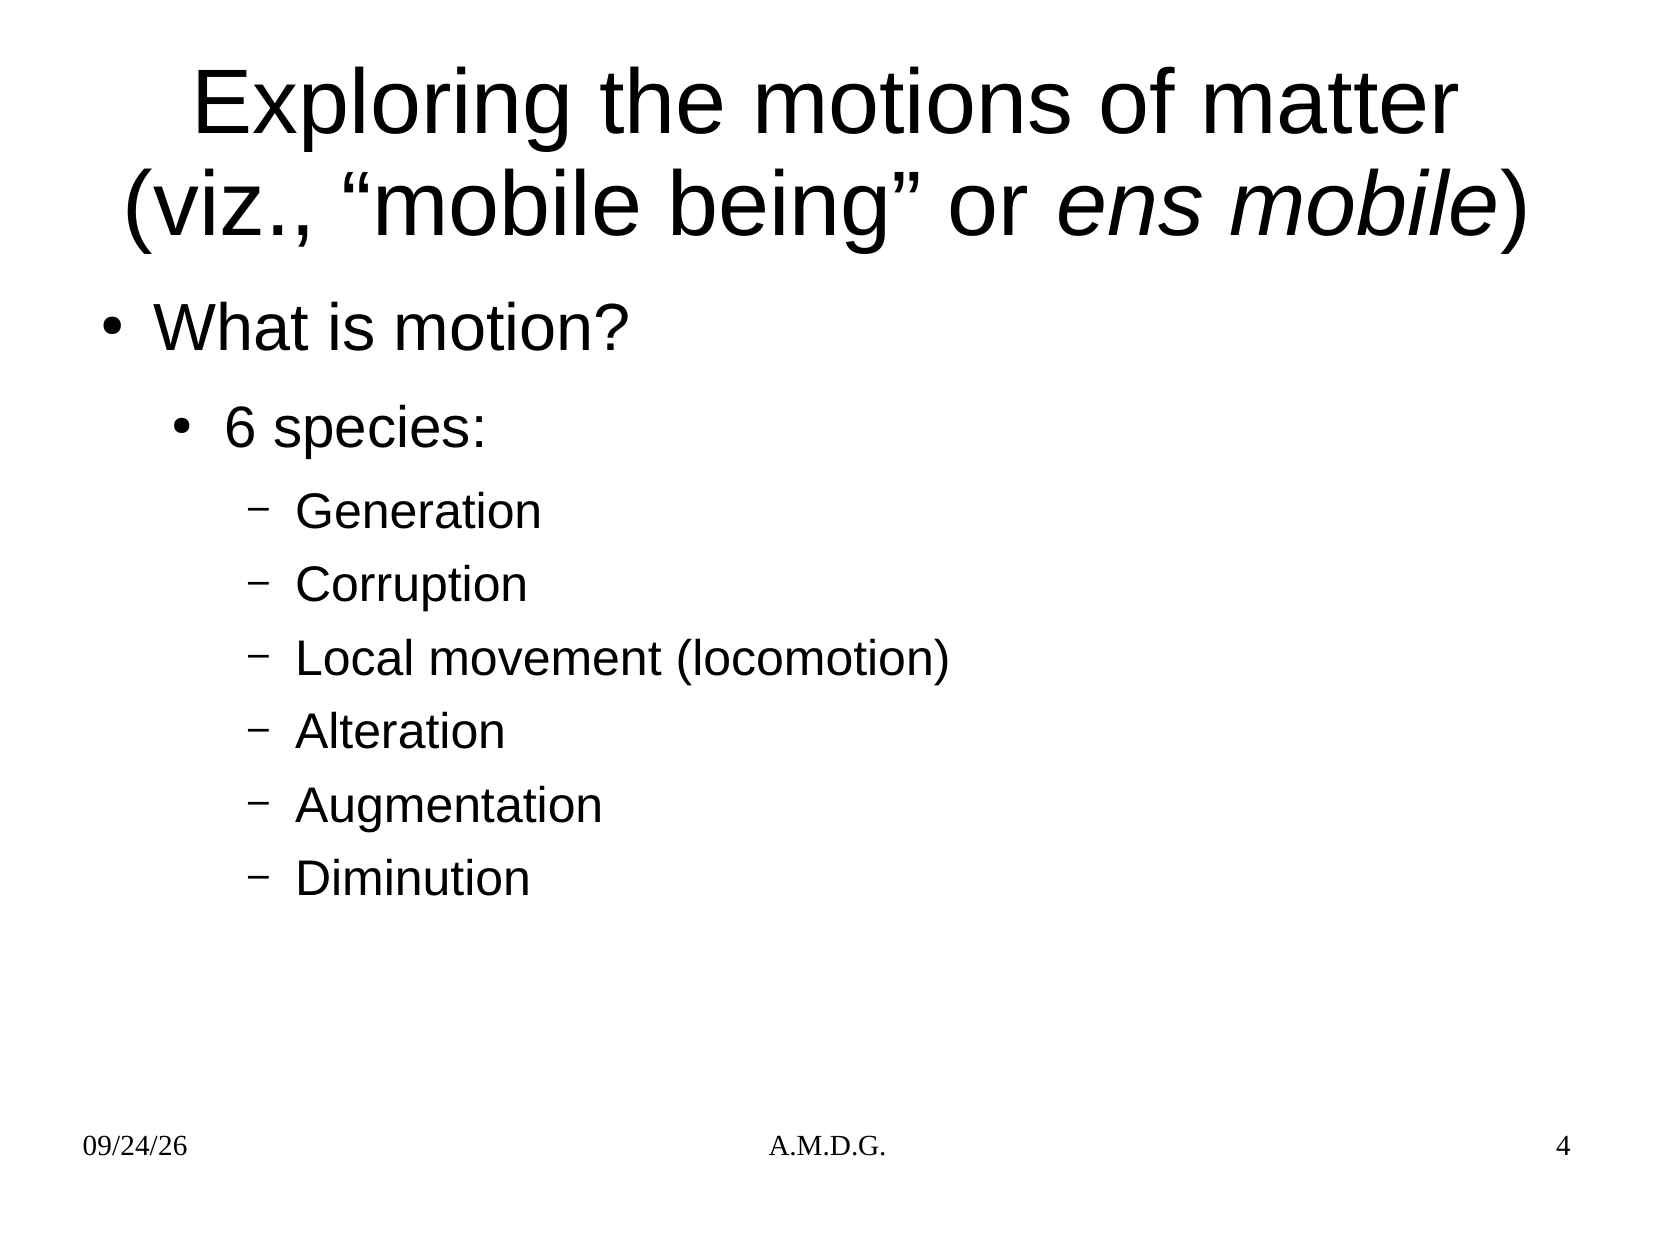

# Exploring the motions of matter (viz., “mobile being” or ens mobile)
What is motion?
6 species:
Generation
Corruption
Local movement (locomotion)
Alteration
Augmentation
Diminution
A.M.D.G.
4